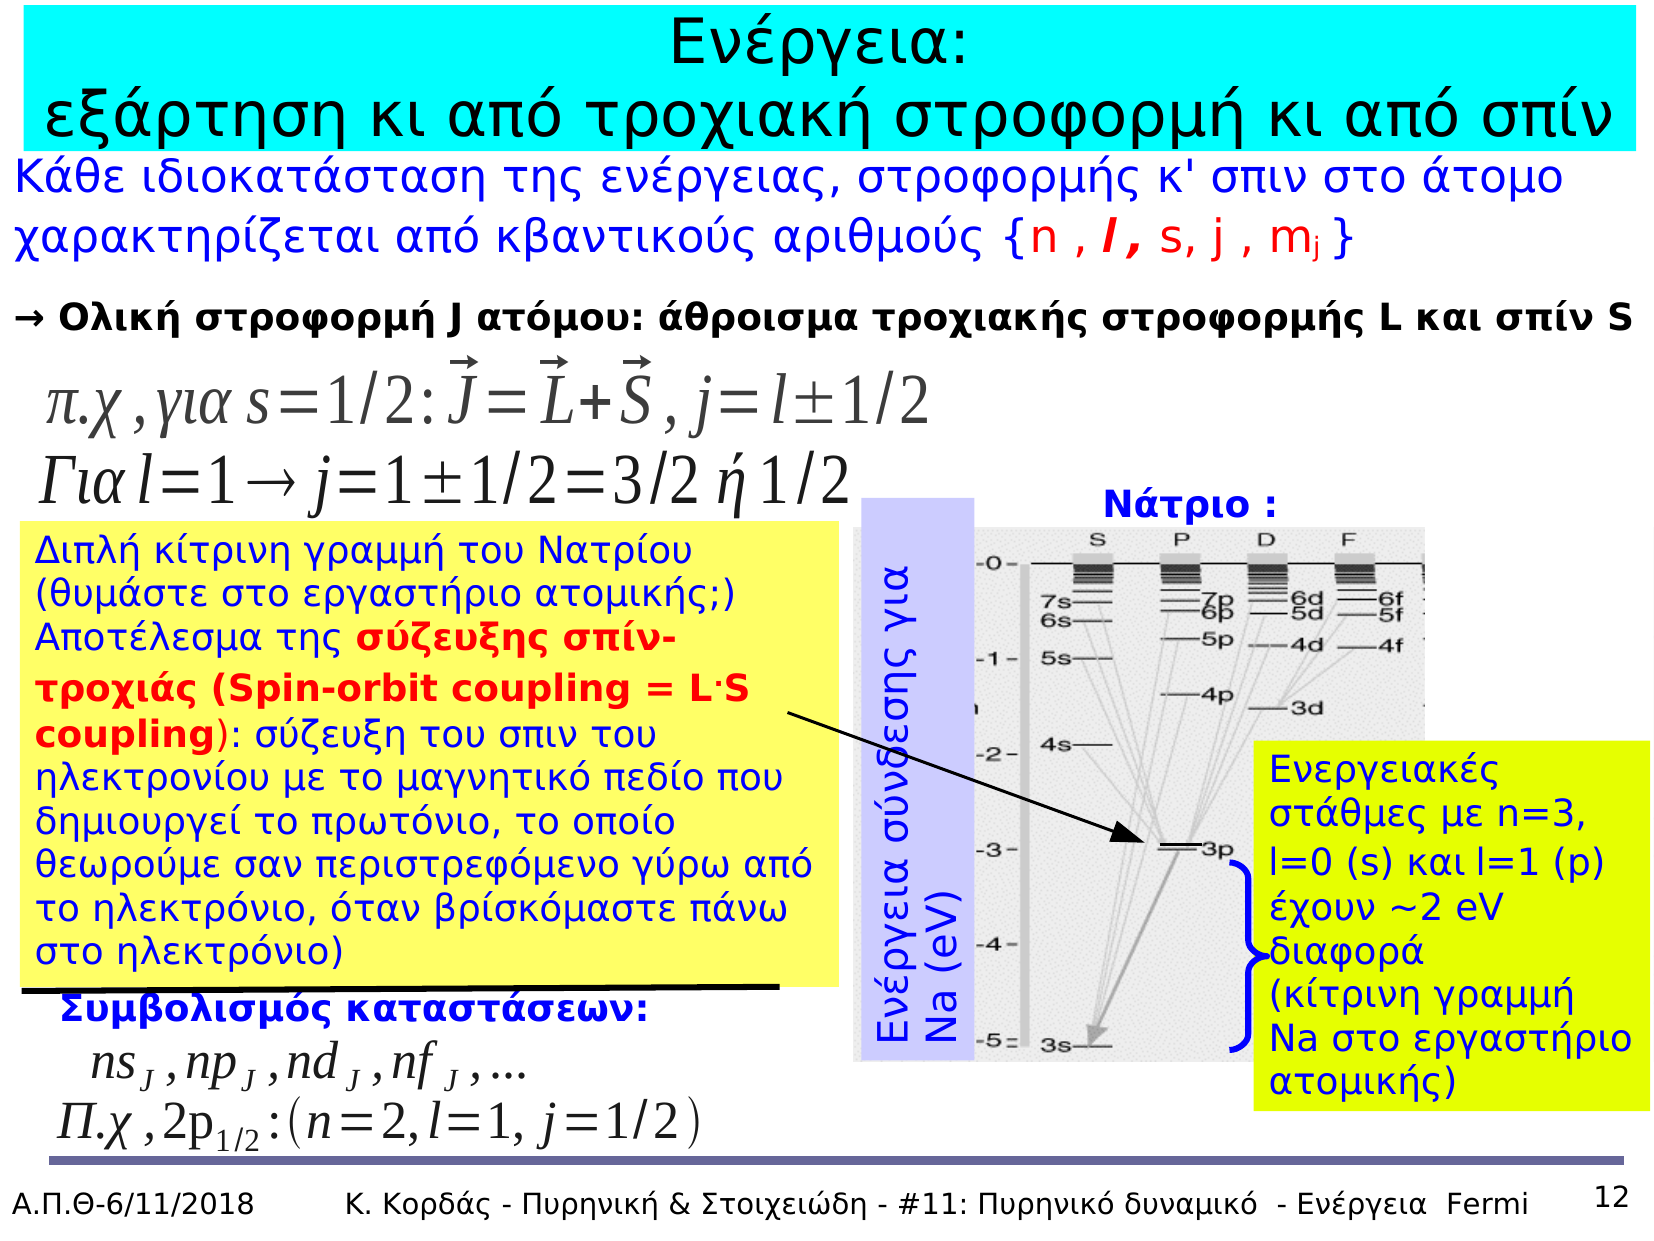

Eνέργεια:
εξάρτηση κι από τροχιακή στροφορμή κι από σπίν
# Κάθε ιδιοκατάσταση της ενέργειας, στροφορμής κ' σπιν στο άτομο χαρακτηρίζεται από κβαντικούς αριθμούς {n , l , s, j , mj }
→ Ολική στροφορμή J ατόμου: άθροισμα τροχιακής στροφορμής L και σπίν S
Νάτριο :
Διπλή κίτρινη γραμμή του Νατρίου (θυμάστε στο εργαστήριο ατομικής;)
Αποτέλεσμα της σύζευξης σπίν-τροχιάς (Spin-orbit coupling = L.S coupling): σύζευξη του σπιν του ηλεκτρονίου με το μαγνητικό πεδίο που δημιουργεί το πρωτόνιο, το οποίο θεωρούμε σαν περιστρεφόμενο γύρω από το ηλεκτρόνιο, όταν βρίσκόμαστε πάνω στο ηλεκτρόνιο)
Ενέργεια σύνδεσης για Na (eV)
Ενεργειακές στάθμες με n=3, l=0 (s) και l=1 (p) έχουν ~2 eV διαφορά
(κίτρινη γραμμή Na στο εργαστήριο ατομικής)
Συμβολισμός καταστάσεων:
12
Α.Π.Θ-6/11/2018
Κ. Κορδάς - Πυρηνική & Στοιχειώδη - #11: Πυρηνικό δυναμικό - Ενέργεια Fermi